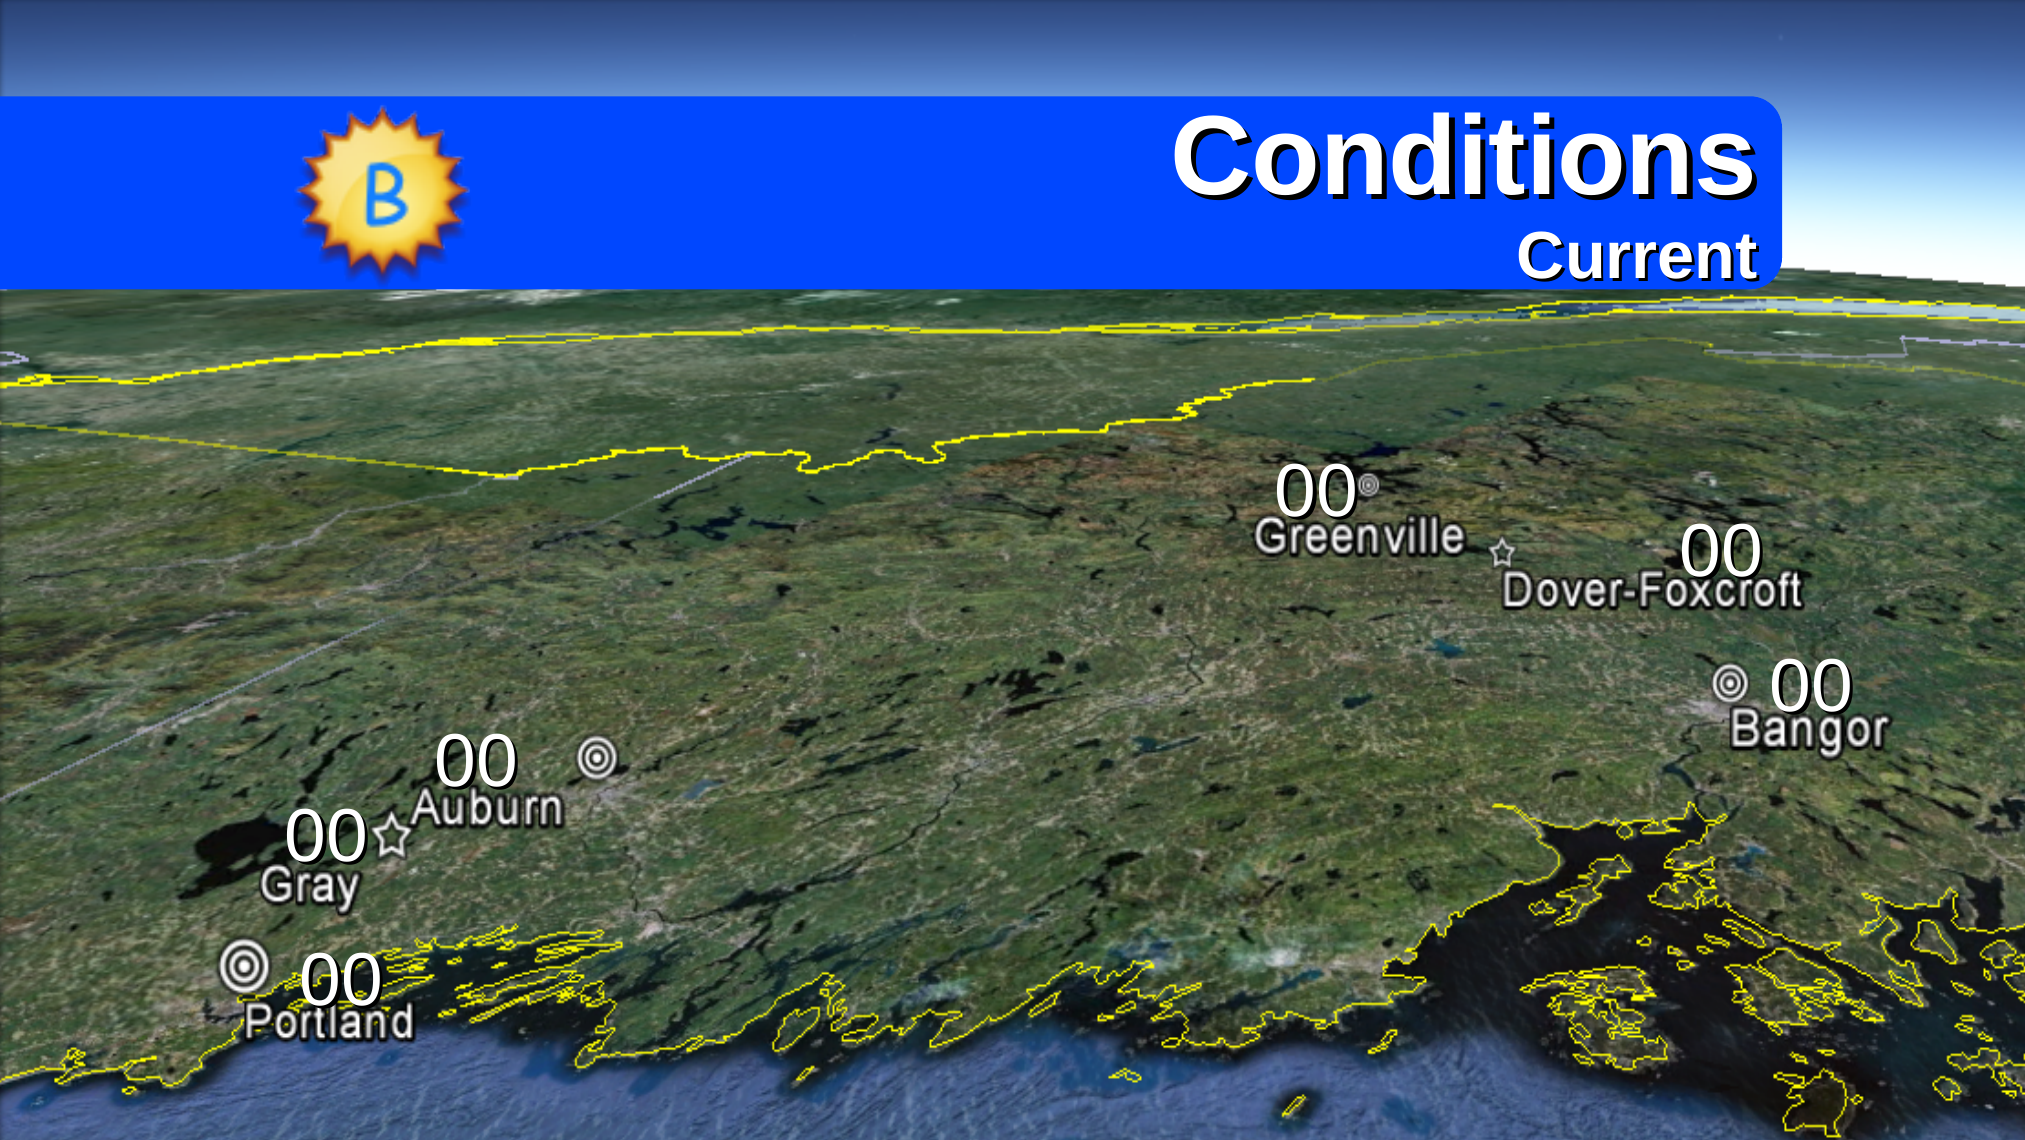

Conditions
Current
00
00
00
00
00
00